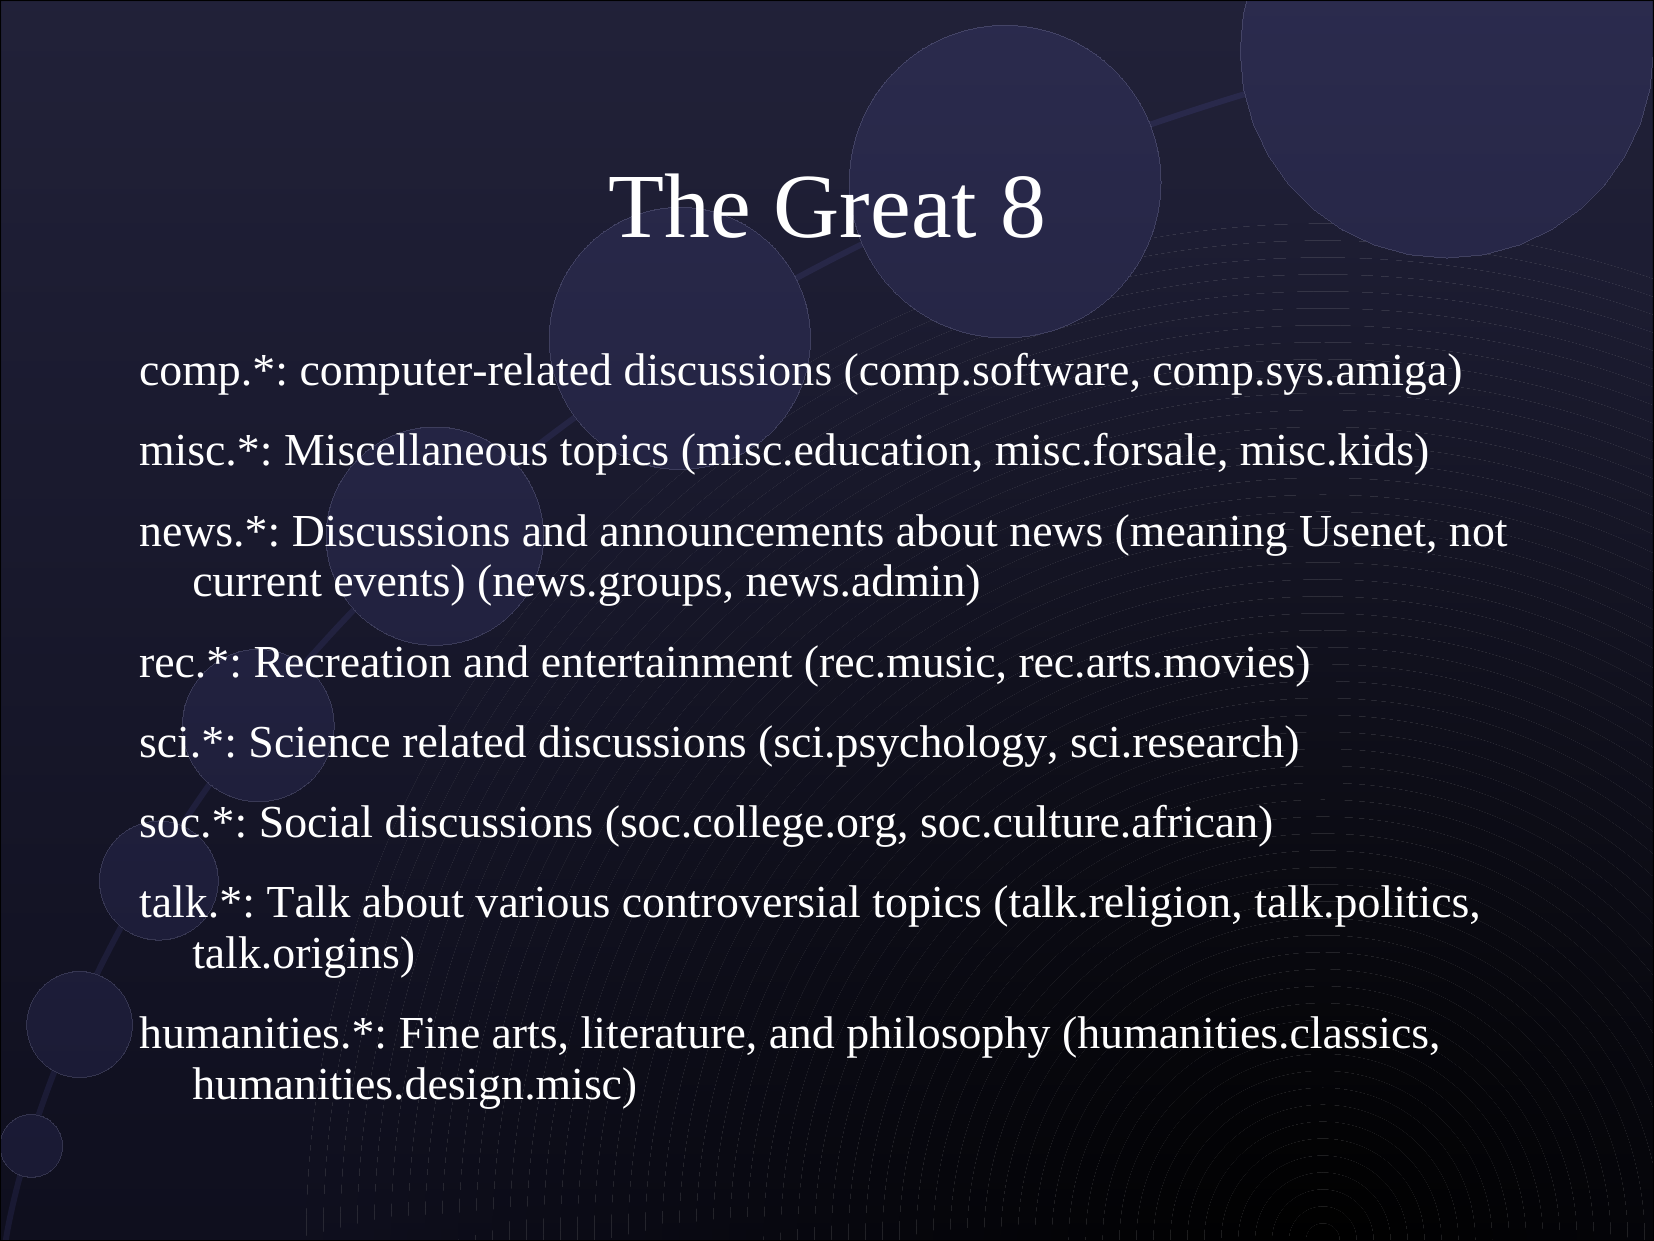

# The Great 8
comp.*: computer-related discussions (comp.software, comp.sys.amiga)
misc.*: Miscellaneous topics (misc.education, misc.forsale, misc.kids)
news.*: Discussions and announcements about news (meaning Usenet, not current events) (news.groups, news.admin)
rec.*: Recreation and entertainment (rec.music, rec.arts.movies)
sci.*: Science related discussions (sci.psychology, sci.research)
soc.*: Social discussions (soc.college.org, soc.culture.african)
talk.*: Talk about various controversial topics (talk.religion, talk.politics, talk.origins)
humanities.*: Fine arts, literature, and philosophy (humanities.classics, humanities.design.misc)